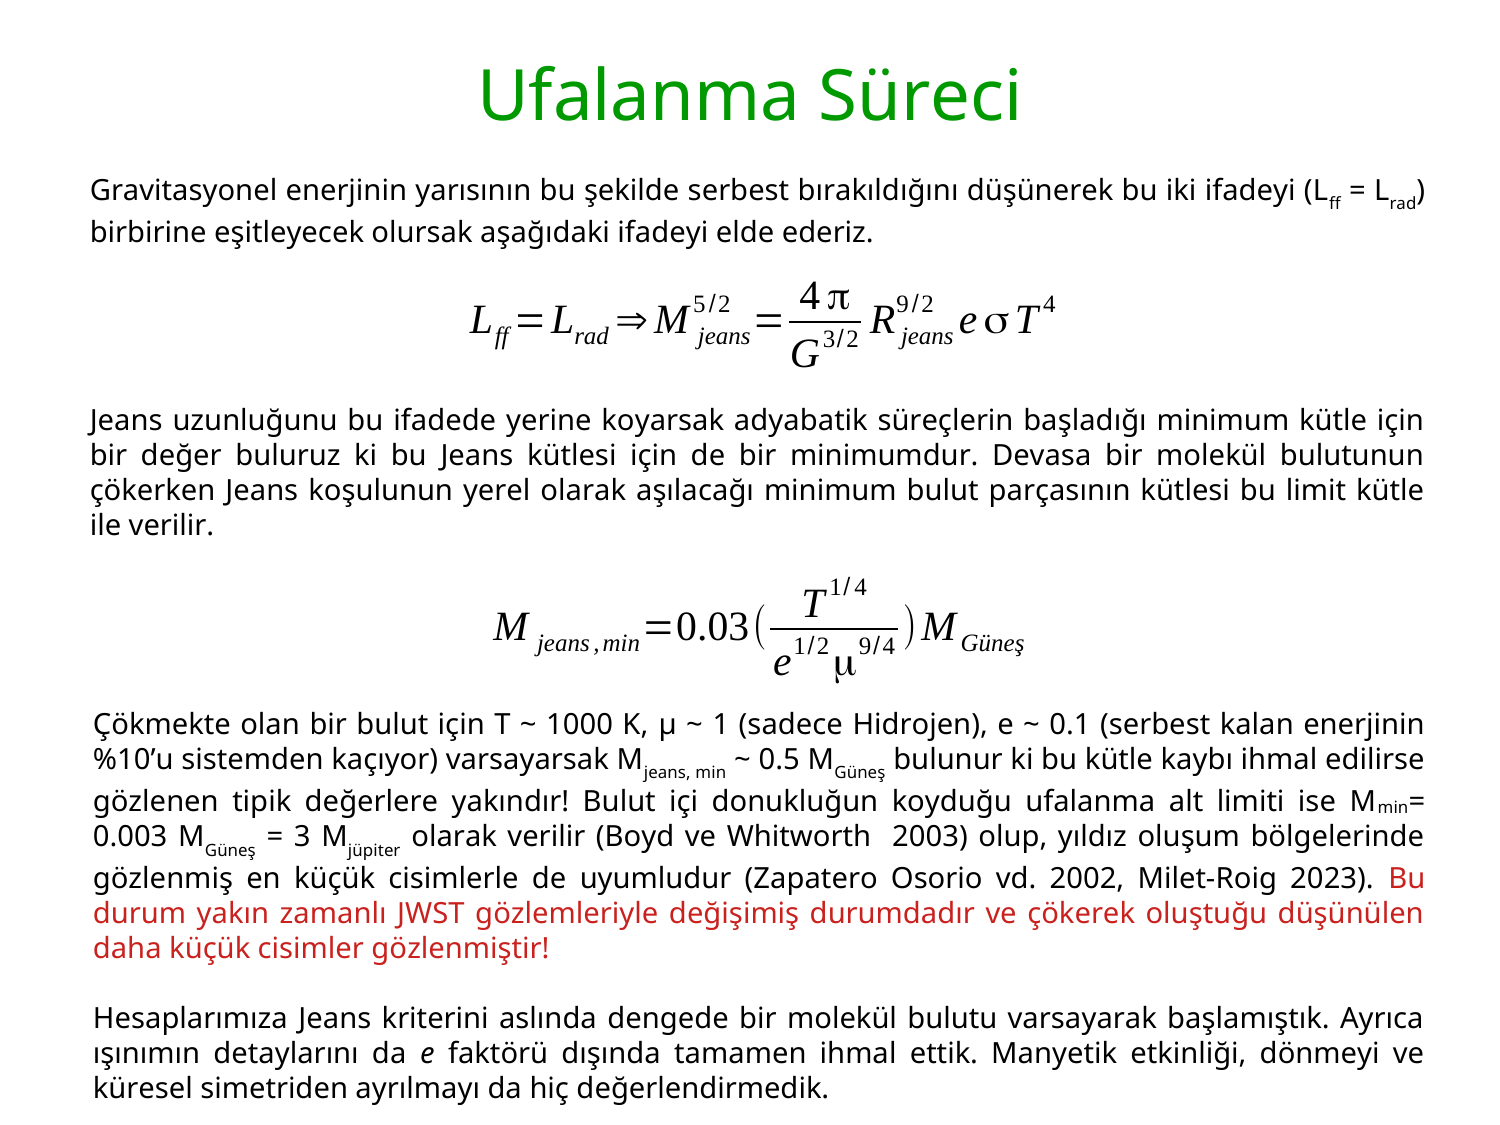

# Ufalanma Süreci
Gravitasyonel enerjinin yarısının bu şekilde serbest bırakıldığını düşünerek bu iki ifadeyi (Lff = Lrad) birbirine eşitleyecek olursak aşağıdaki ifadeyi elde ederiz.
Jeans uzunluğunu bu ifadede yerine koyarsak adyabatik süreçlerin başladığı minimum kütle için bir değer buluruz ki bu Jeans kütlesi için de bir minimumdur. Devasa bir molekül bulutunun çökerken Jeans koşulunun yerel olarak aşılacağı minimum bulut parçasının kütlesi bu limit kütle ile verilir.
Çökmekte olan bir bulut için T ~ 1000 K, μ ~ 1 (sadece Hidrojen), e ~ 0.1 (serbest kalan enerjinin %10’u sistemden kaçıyor) varsayarsak Mjeans, min ~ 0.5 MGüneş bulunur ki bu kütle kaybı ihmal edilirse gözlenen tipik değerlere yakındır! Bulut içi donukluğun koyduğu ufalanma alt limiti ise Mmin= 0.003 MGüneş = 3 Mjüpiter olarak verilir (Boyd ve Whitworth 2003) olup, yıldız oluşum bölgelerinde gözlenmiş en küçük cisimlerle de uyumludur (Zapatero Osorio vd. 2002, Milet-Roig 2023). Bu durum yakın zamanlı JWST gözlemleriyle değişimiş durumdadır ve çökerek oluştuğu düşünülen daha küçük cisimler gözlenmiştir!
Hesaplarımıza Jeans kriterini aslında dengede bir molekül bulutu varsayarak başlamıştık. Ayrıca ışınımın detaylarını da e faktörü dışında tamamen ihmal ettik. Manyetik etkinliği, dönmeyi ve küresel simetriden ayrılmayı da hiç değerlendirmedik.